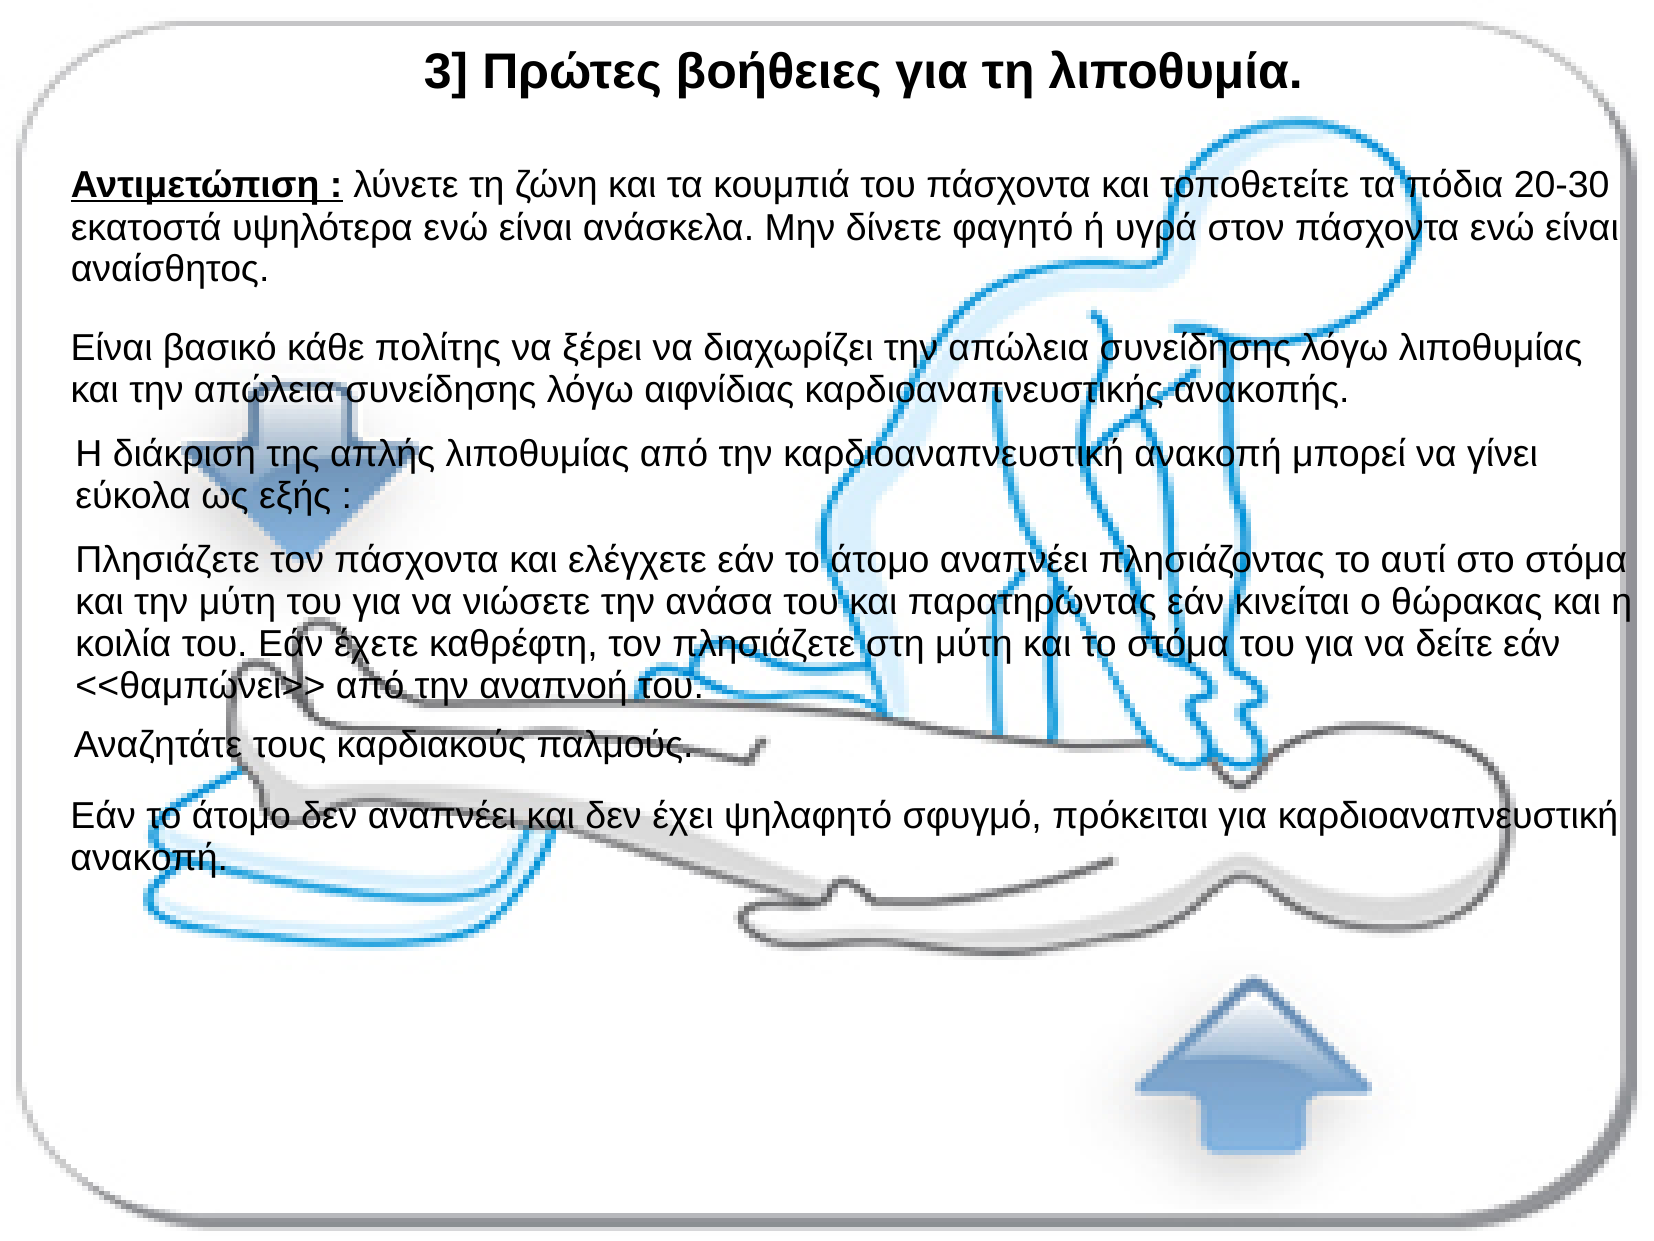

3] Πρώτες βοήθειες για τη λιποθυμία.
Αντιμετώπιση : λύνετε τη ζώνη και τα κουμπιά του πάσχοντα και τοποθετείτε τα πόδια 20-30 εκατοστά υψηλότερα ενώ είναι ανάσκελα. Μην δίνετε φαγητό ή υγρά στον πάσχοντα ενώ είναι αναίσθητος.
Είναι βασικό κάθε πολίτης να ξέρει να διαχωρίζει την απώλεια συνείδησης λόγω λιποθυμίας και την απώλεια συνείδησης λόγω αιφνίδιας καρδιοαναπνευστικής ανακοπής.
Η διάκριση της απλής λιποθυμίας από την καρδιοαναπνευστική ανακοπή μπορεί να γίνει εύκολα ως εξής :
Πλησιάζετε τον πάσχοντα και ελέγχετε εάν το άτομο αναπνέει πλησιάζοντας το αυτί στο στόμα και την μύτη του για να νιώσετε την ανάσα του και παρατηρώντας εάν κινείται ο θώρακας και η κοιλία του. Εάν έχετε καθρέφτη, τον πλησιάζετε στη μύτη και το στόμα του για να δείτε εάν <<θαμπώνει>> από την αναπνοή του.
Αναζητάτε τους καρδιακούς παλμούς.
Εάν το άτομο δεν αναπνέει και δεν έχει ψηλαφητό σφυγμό, πρόκειται για καρδιοαναπνευστική ανακοπή.